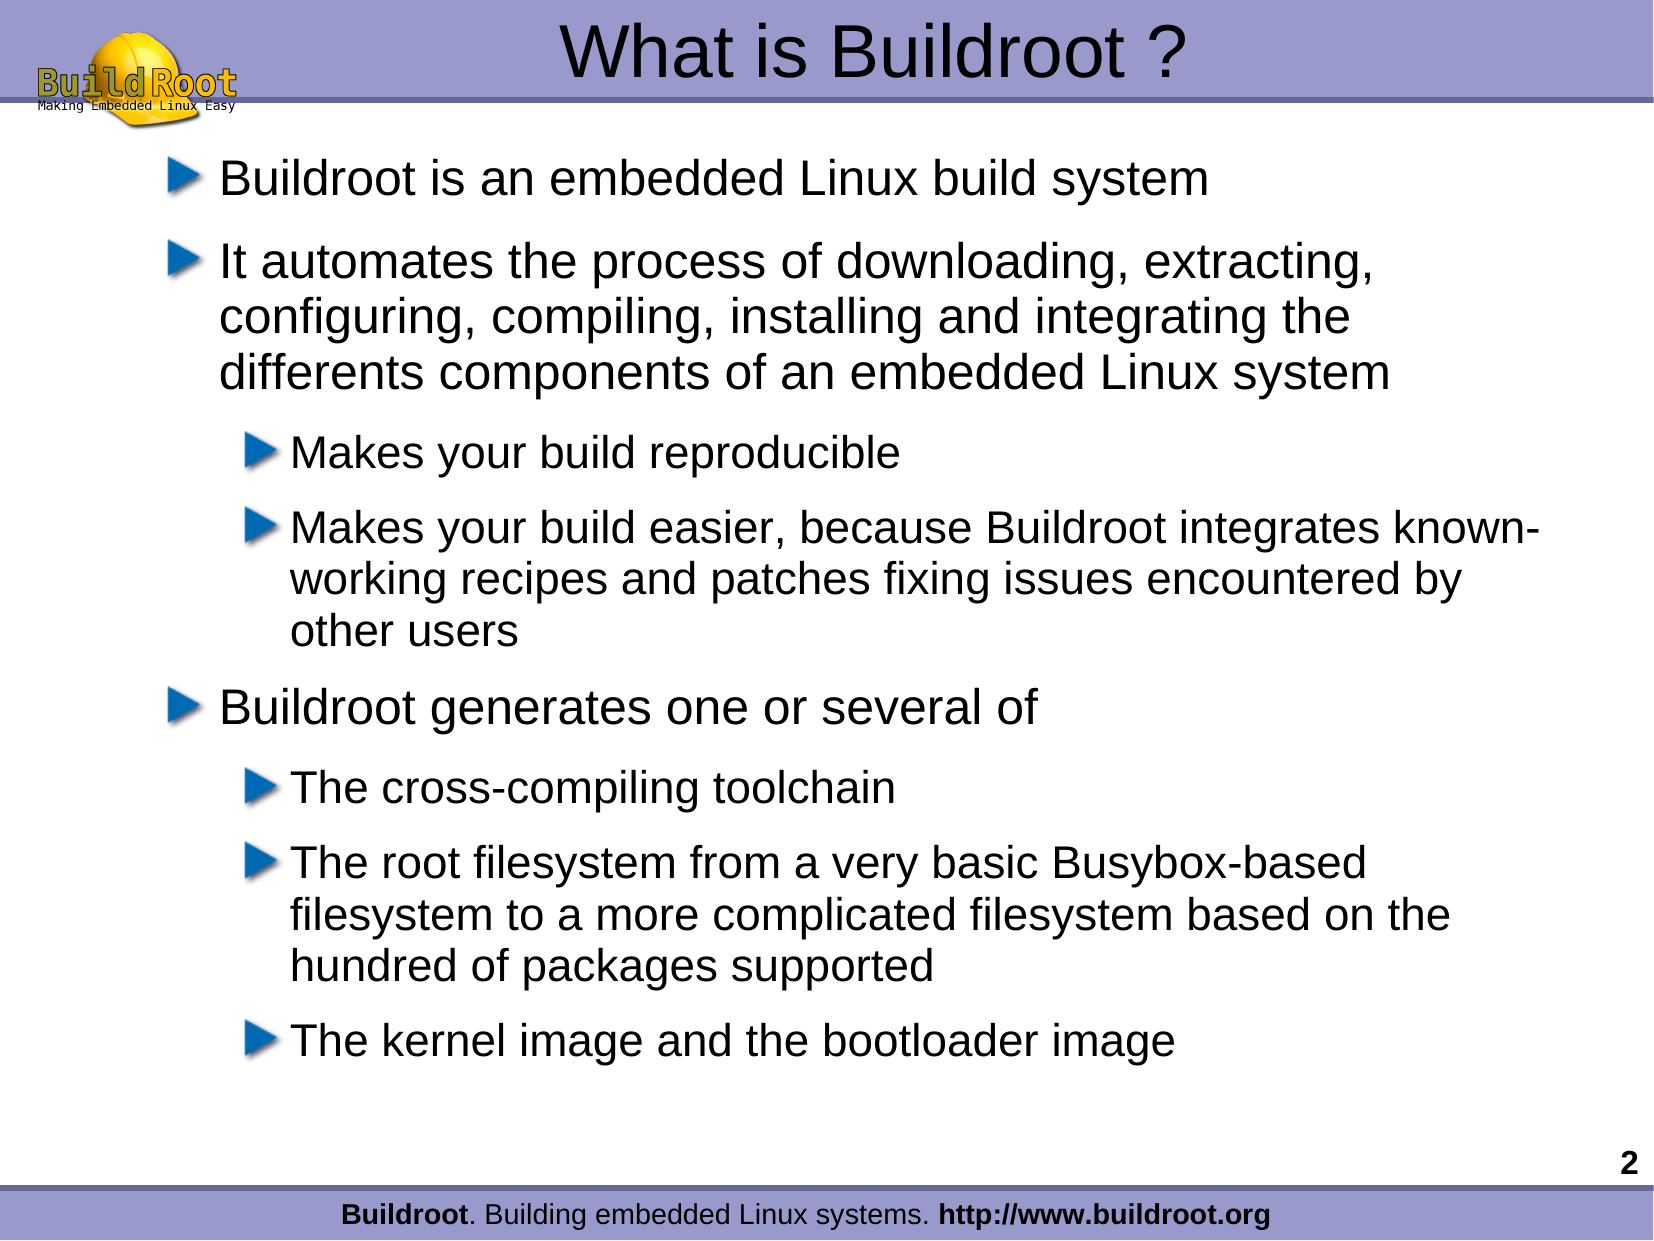

# What is Buildroot ?
Buildroot is an embedded Linux build system
It automates the process of downloading, extracting, configuring, compiling, installing and integrating the differents components of an embedded Linux system
Makes your build reproducible
Makes your build easier, because Buildroot integrates known-working recipes and patches fixing issues encountered by other users
Buildroot generates one or several of
The cross-compiling toolchain
The root filesystem from a very basic Busybox-based filesystem to a more complicated filesystem based on the hundred of packages supported
The kernel image and the bootloader image